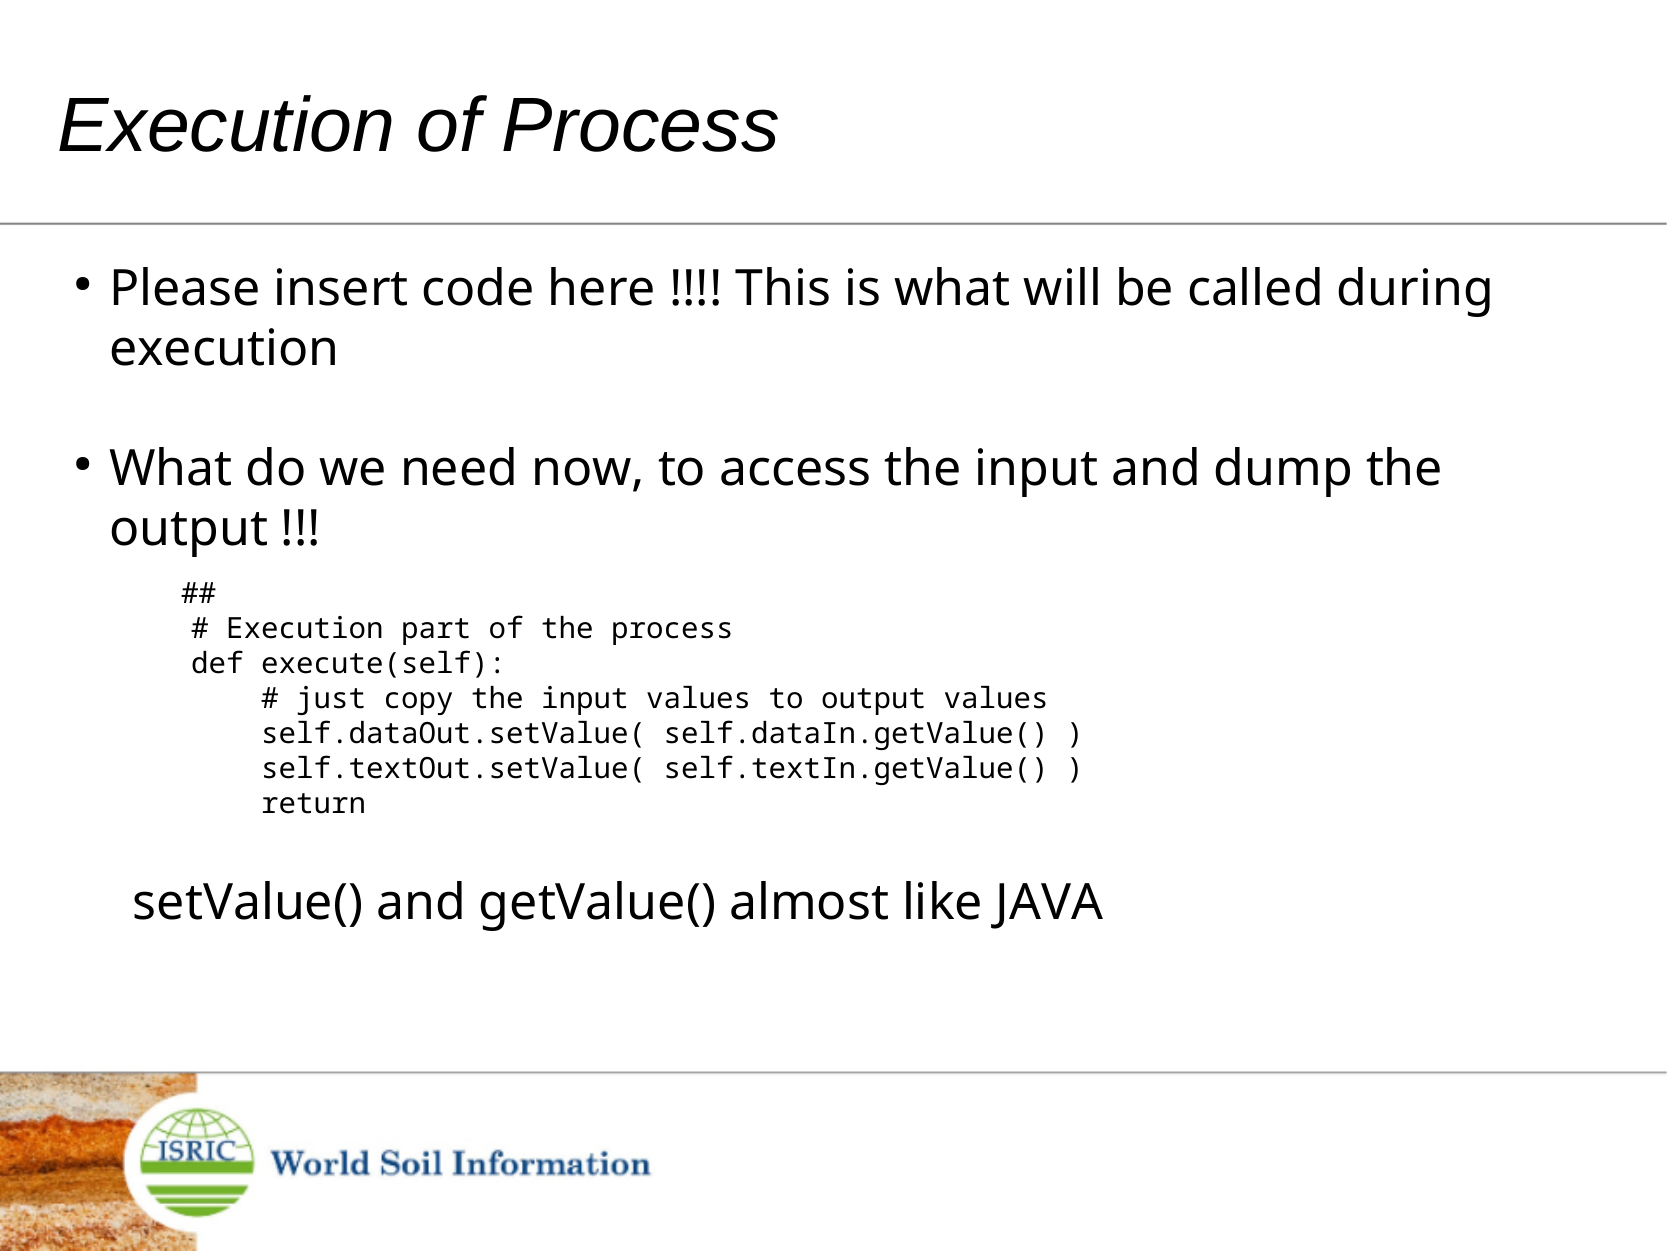

Execution of Process
Please insert code here !!!! This is what will be called during execution
What do we need now, to access the input and dump the output !!!
 ##
 # Execution part of the process
 def execute(self):
 # just copy the input values to output values
 self.dataOut.setValue( self.dataIn.getValue() )
 self.textOut.setValue( self.textIn.getValue() )
 return
setValue() and getValue() almost like JAVA
#